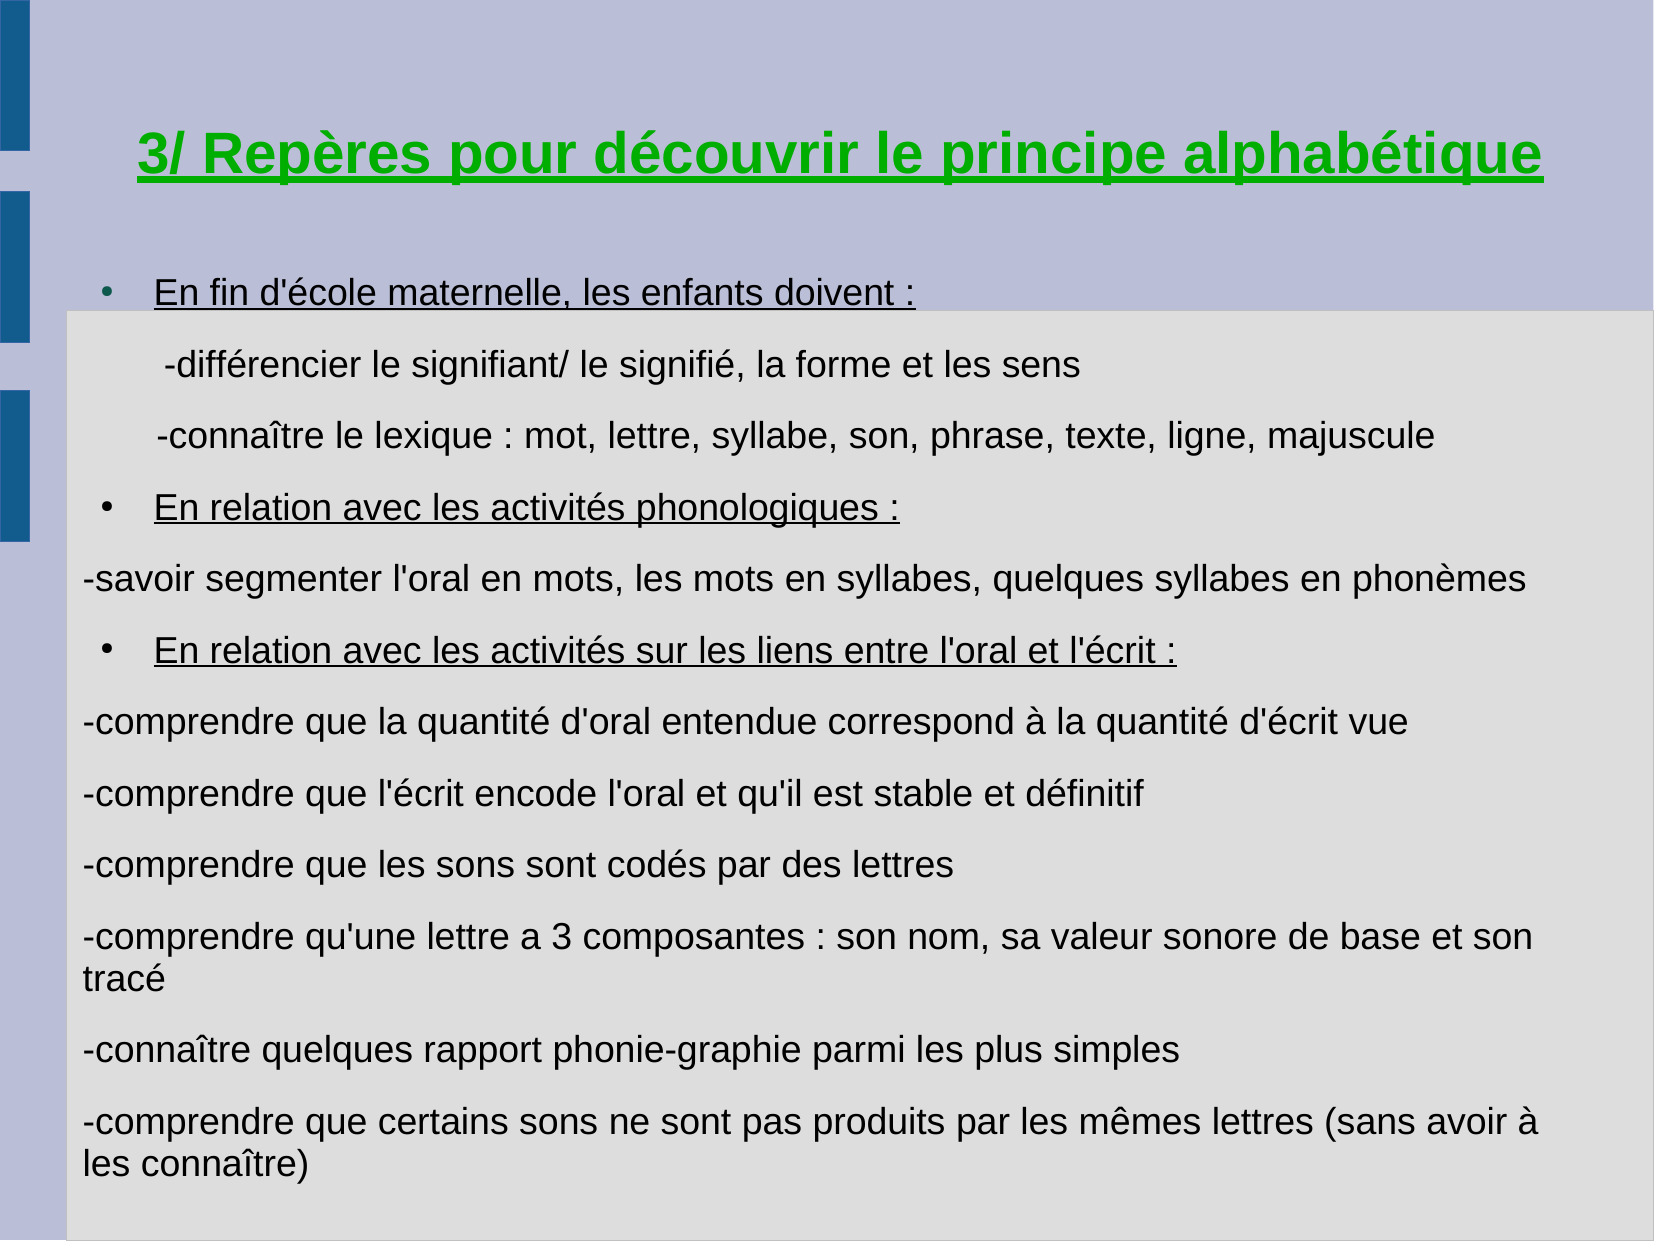

# 3/ Repères pour découvrir le principe alphabétique
En fin d'école maternelle, les enfants doivent :
 -différencier le signifiant/ le signifié, la forme et les sens
 -connaître le lexique : mot, lettre, syllabe, son, phrase, texte, ligne, majuscule
En relation avec les activités phonologiques :
-savoir segmenter l'oral en mots, les mots en syllabes, quelques syllabes en phonèmes
En relation avec les activités sur les liens entre l'oral et l'écrit :
-comprendre que la quantité d'oral entendue correspond à la quantité d'écrit vue
-comprendre que l'écrit encode l'oral et qu'il est stable et définitif
-comprendre que les sons sont codés par des lettres
-comprendre qu'une lettre a 3 composantes : son nom, sa valeur sonore de base et son tracé
-connaître quelques rapport phonie-graphie parmi les plus simples
-comprendre que certains sons ne sont pas produits par les mêmes lettres (sans avoir à les connaître)